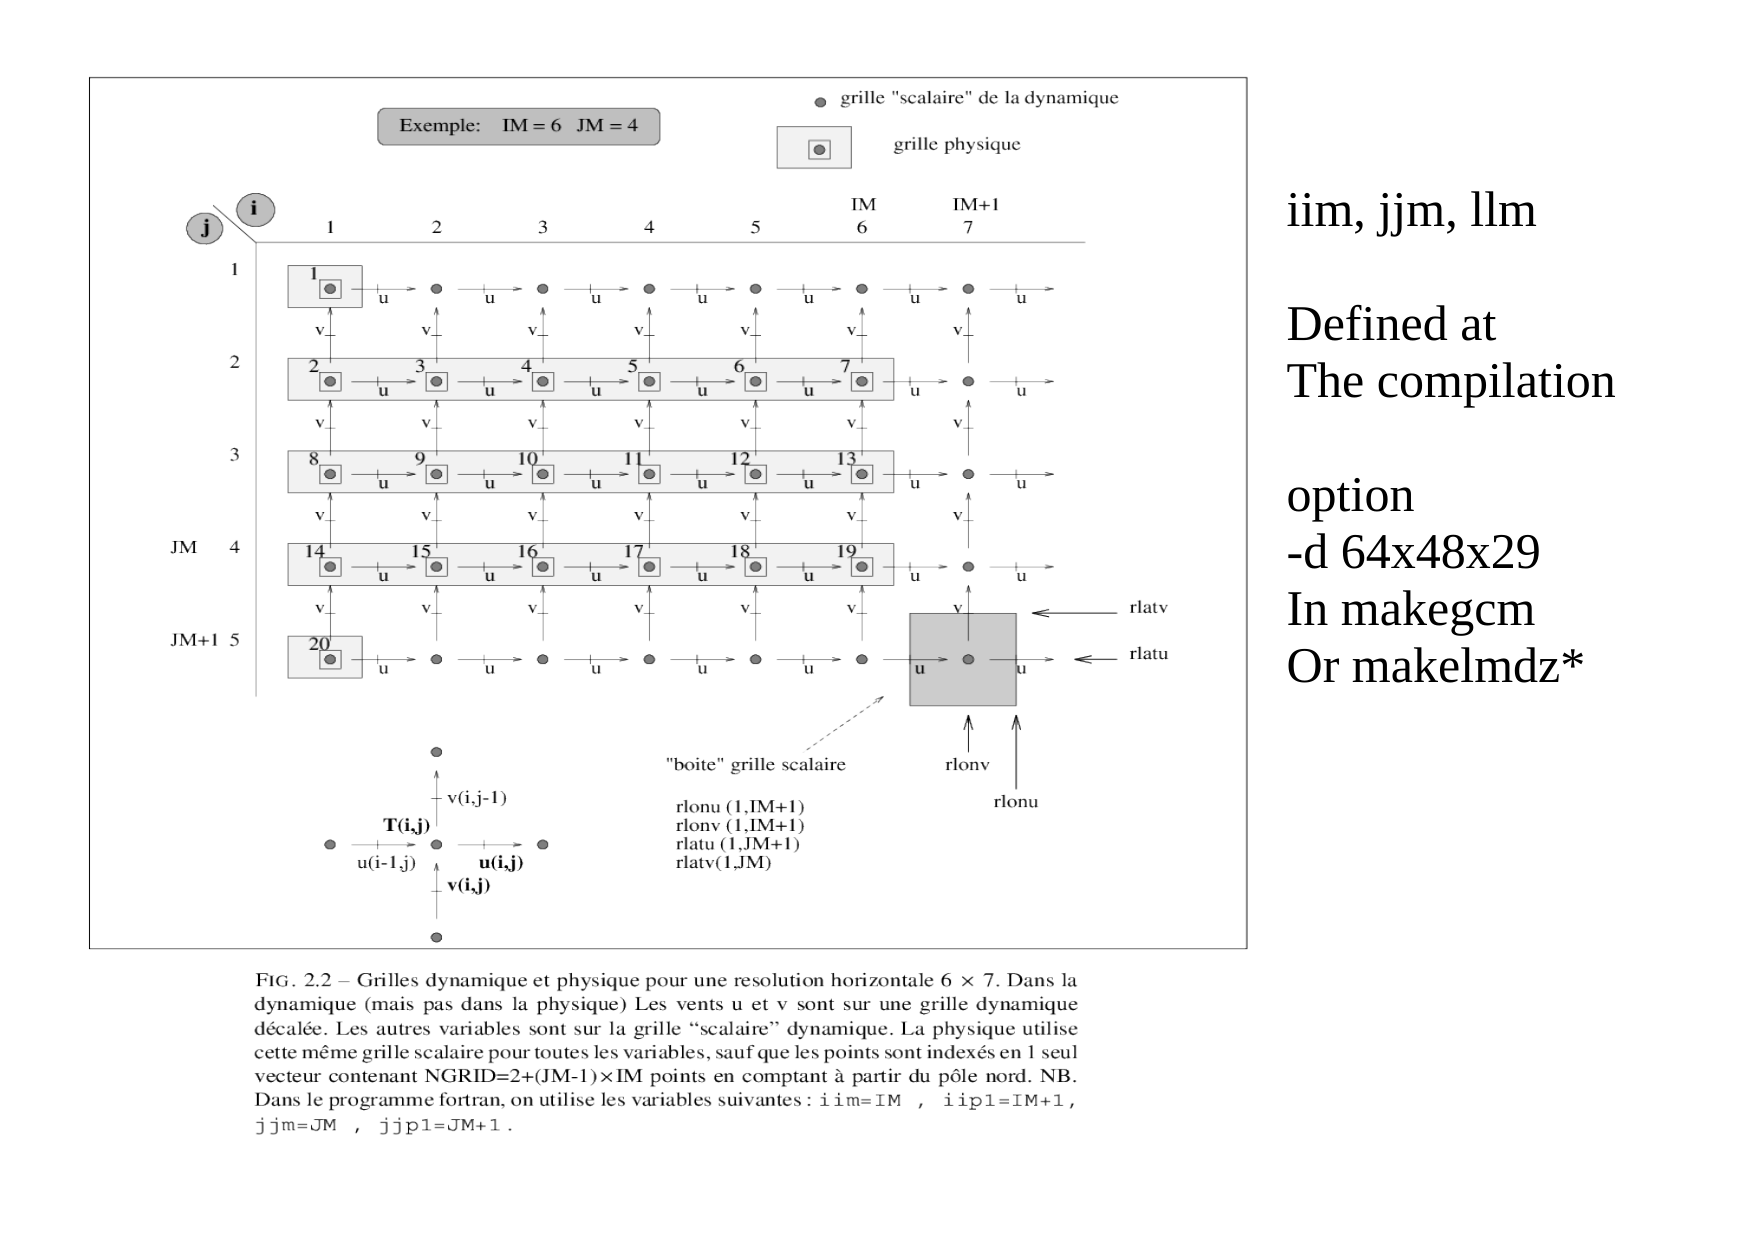

iim, jjm, llm
Defined at
The compilation
option
-d 64x48x29
In makegcm
Or makelmdz*